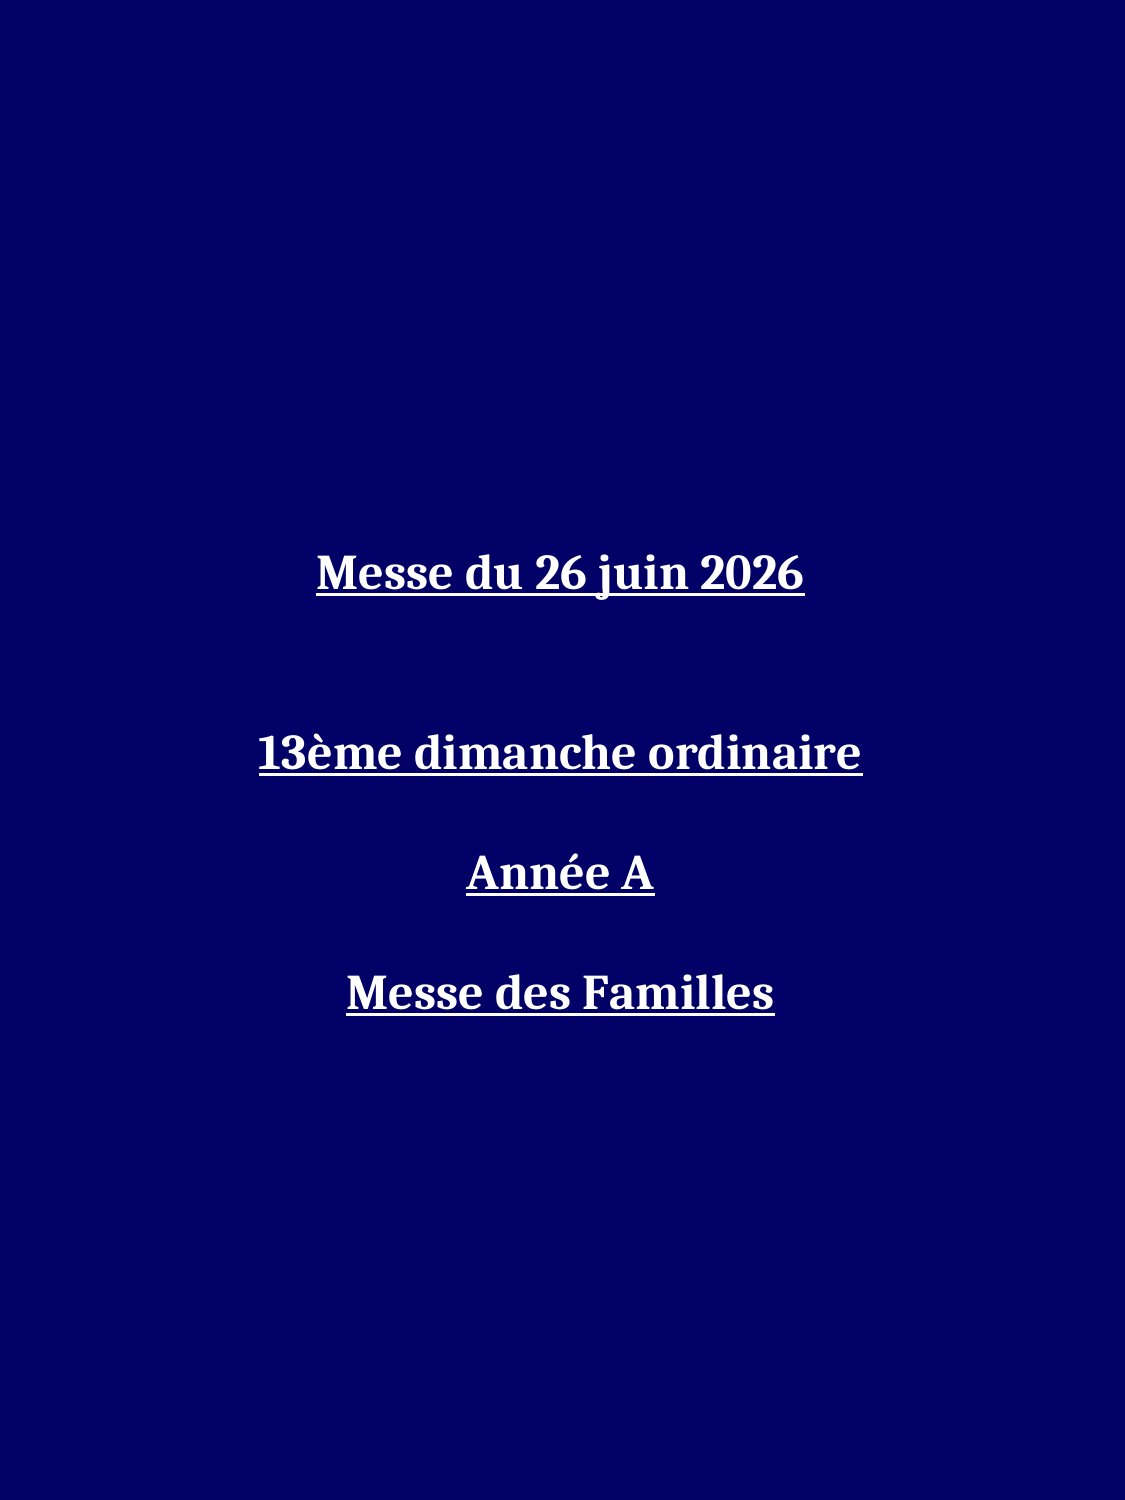

Messe du 26 juin 2026
13ème dimanche ordinaire
Année A
Messe des Familles